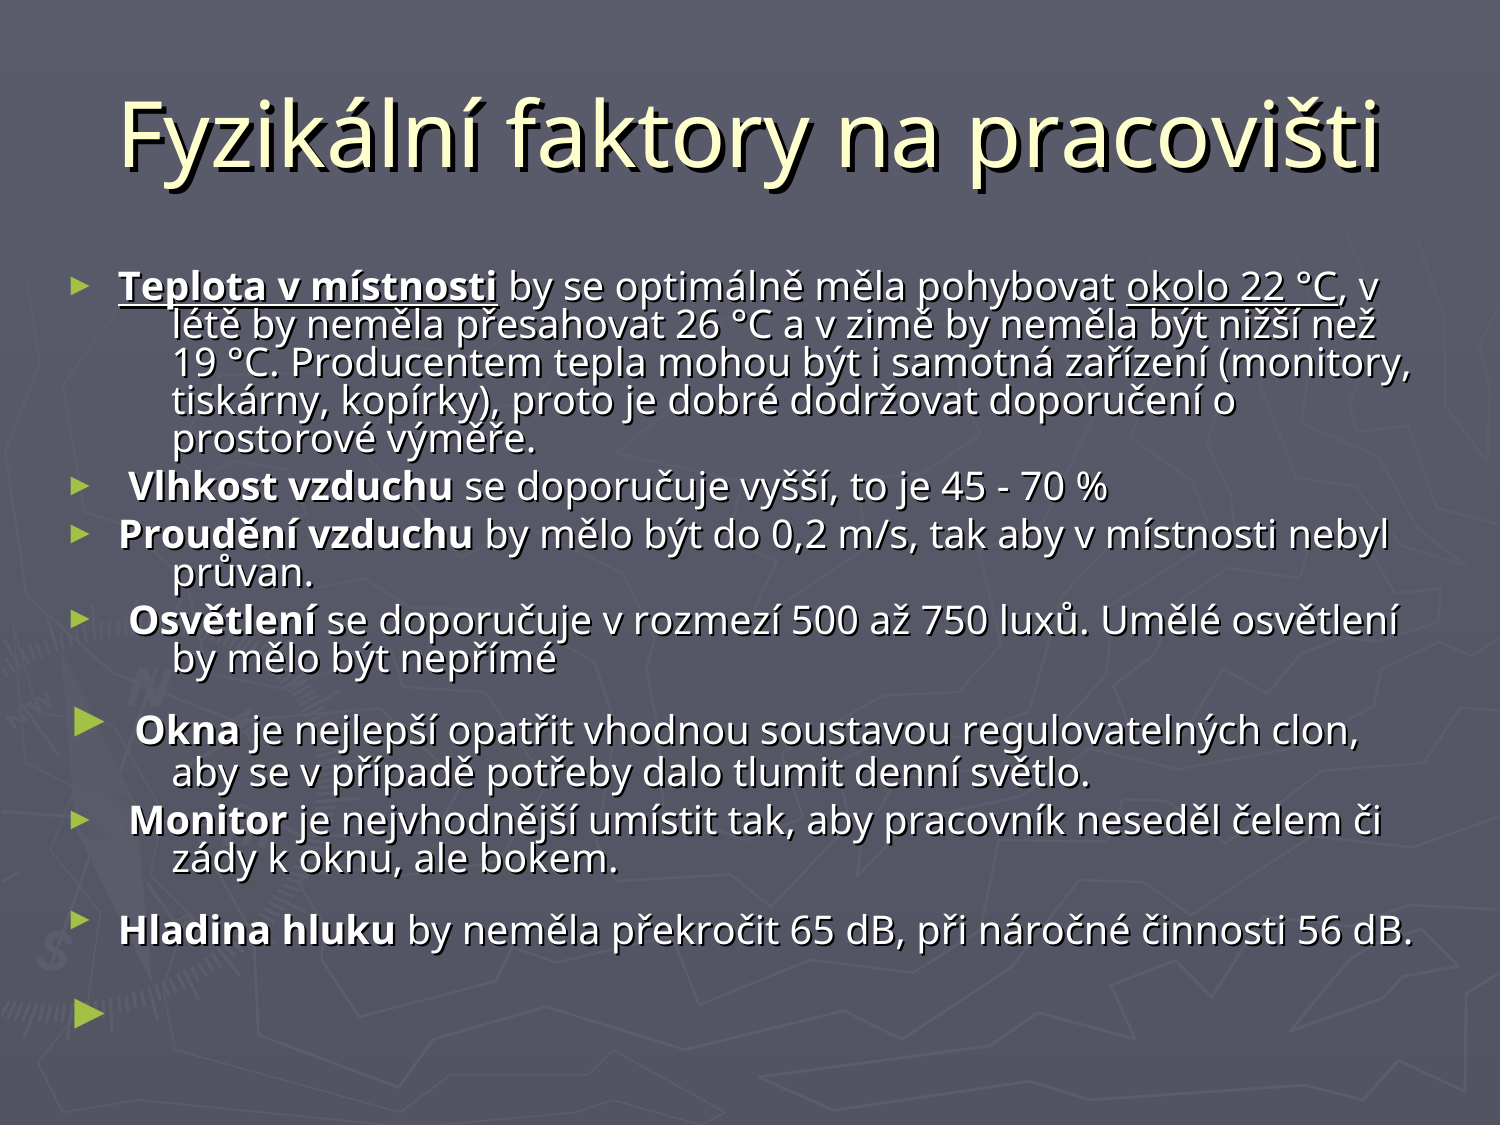

# Fyzikální faktory na pracovišti
Teplota v místnosti by se optimálně měla pohybovat okolo 22 °C, v létě by neměla přesahovat 26 °C a v zimě by neměla být nižší než 19 °C. Producentem tepla mohou být i samotná zařízení (monitory, tiskárny, kopírky), proto je dobré dodržovat doporučení o prostorové výměře.
 Vlhkost vzduchu se doporučuje vyšší, to je 45 - 70 %
Proudění vzduchu by mělo být do 0,2 m/s, tak aby v místnosti nebyl průvan.
 Osvětlení se doporučuje v rozmezí 500 až 750 luxů. Umělé osvětlení by mělo být nepřímé
 Okna je nejlepší opatřit vhodnou soustavou regulovatelných clon, aby se v případě potřeby dalo tlumit denní světlo.
 Monitor je nejvhodnější umístit tak, aby pracovník neseděl čelem či zády k oknu, ale bokem.
Hladina hluku by neměla překročit 65 dB, při náročné činnosti 56 dB.